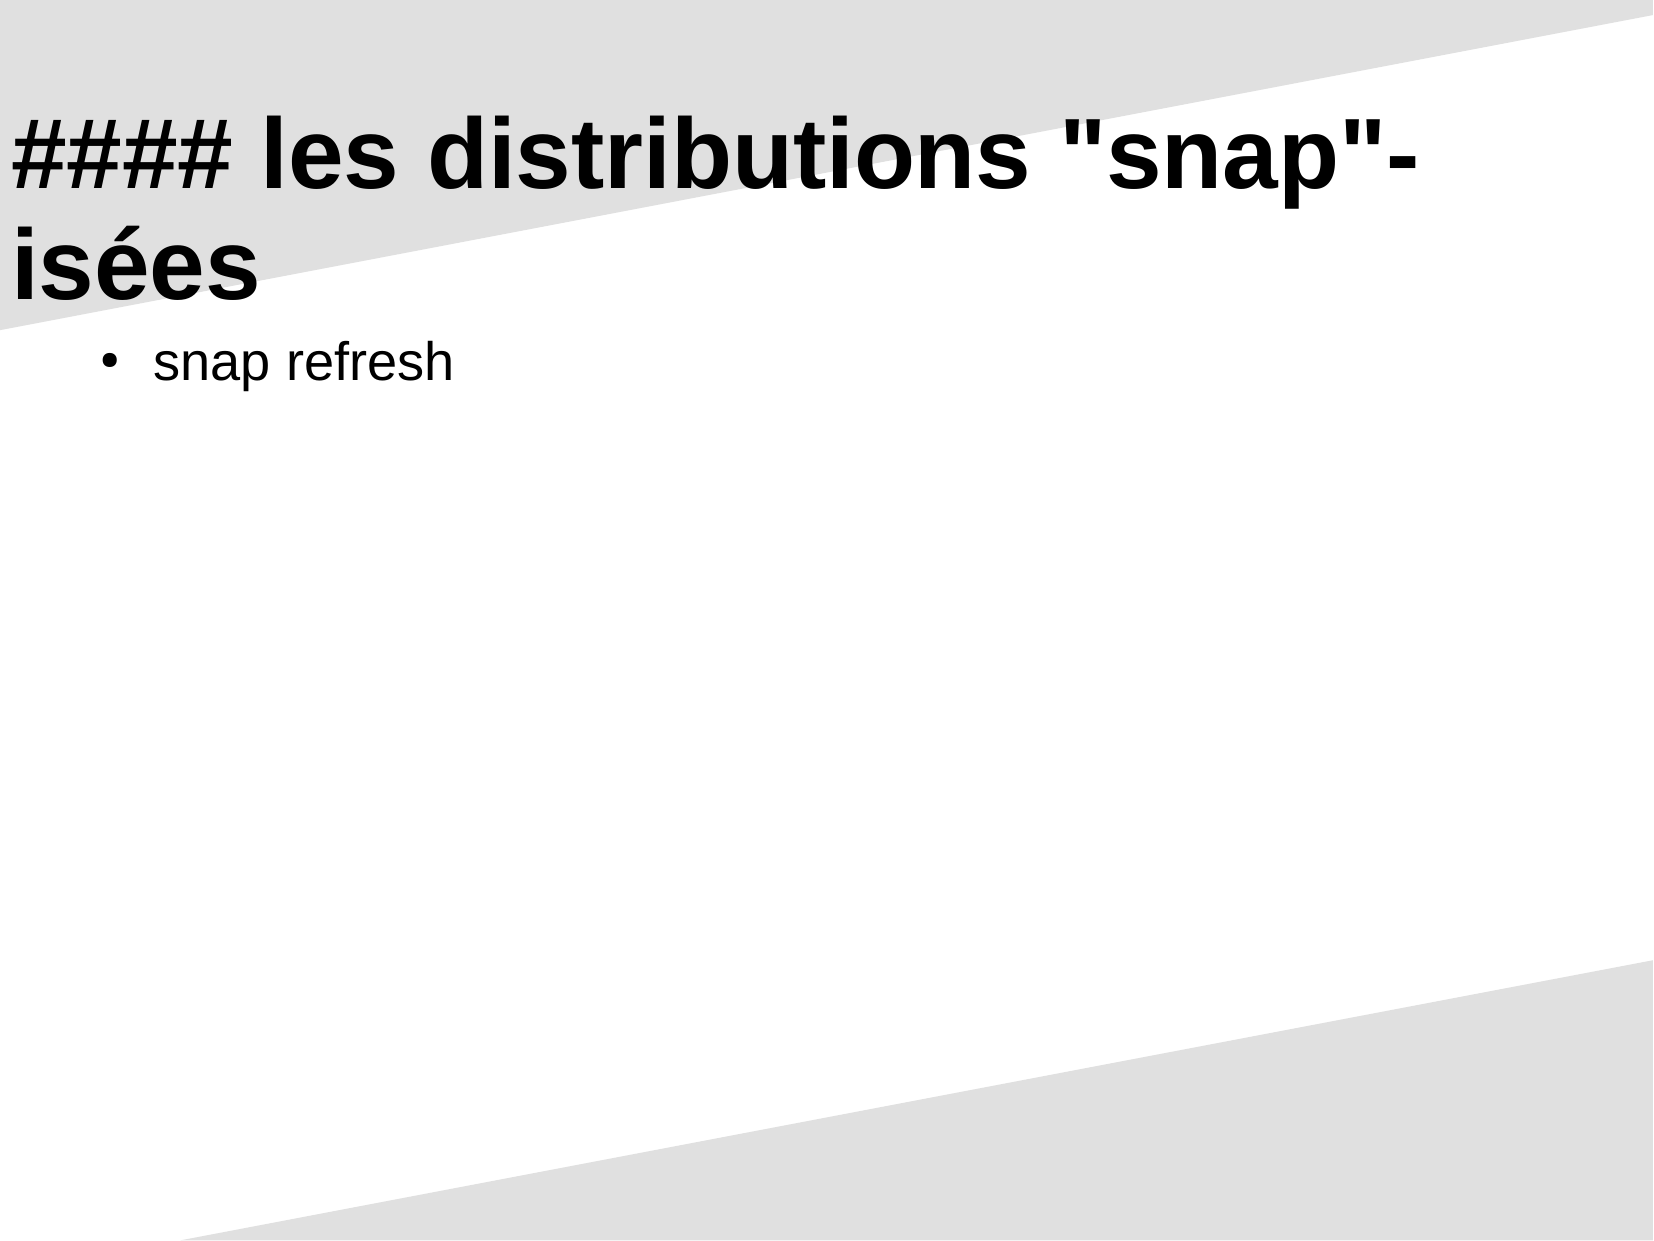

# #### les distributions "snap"-isées
snap refresh